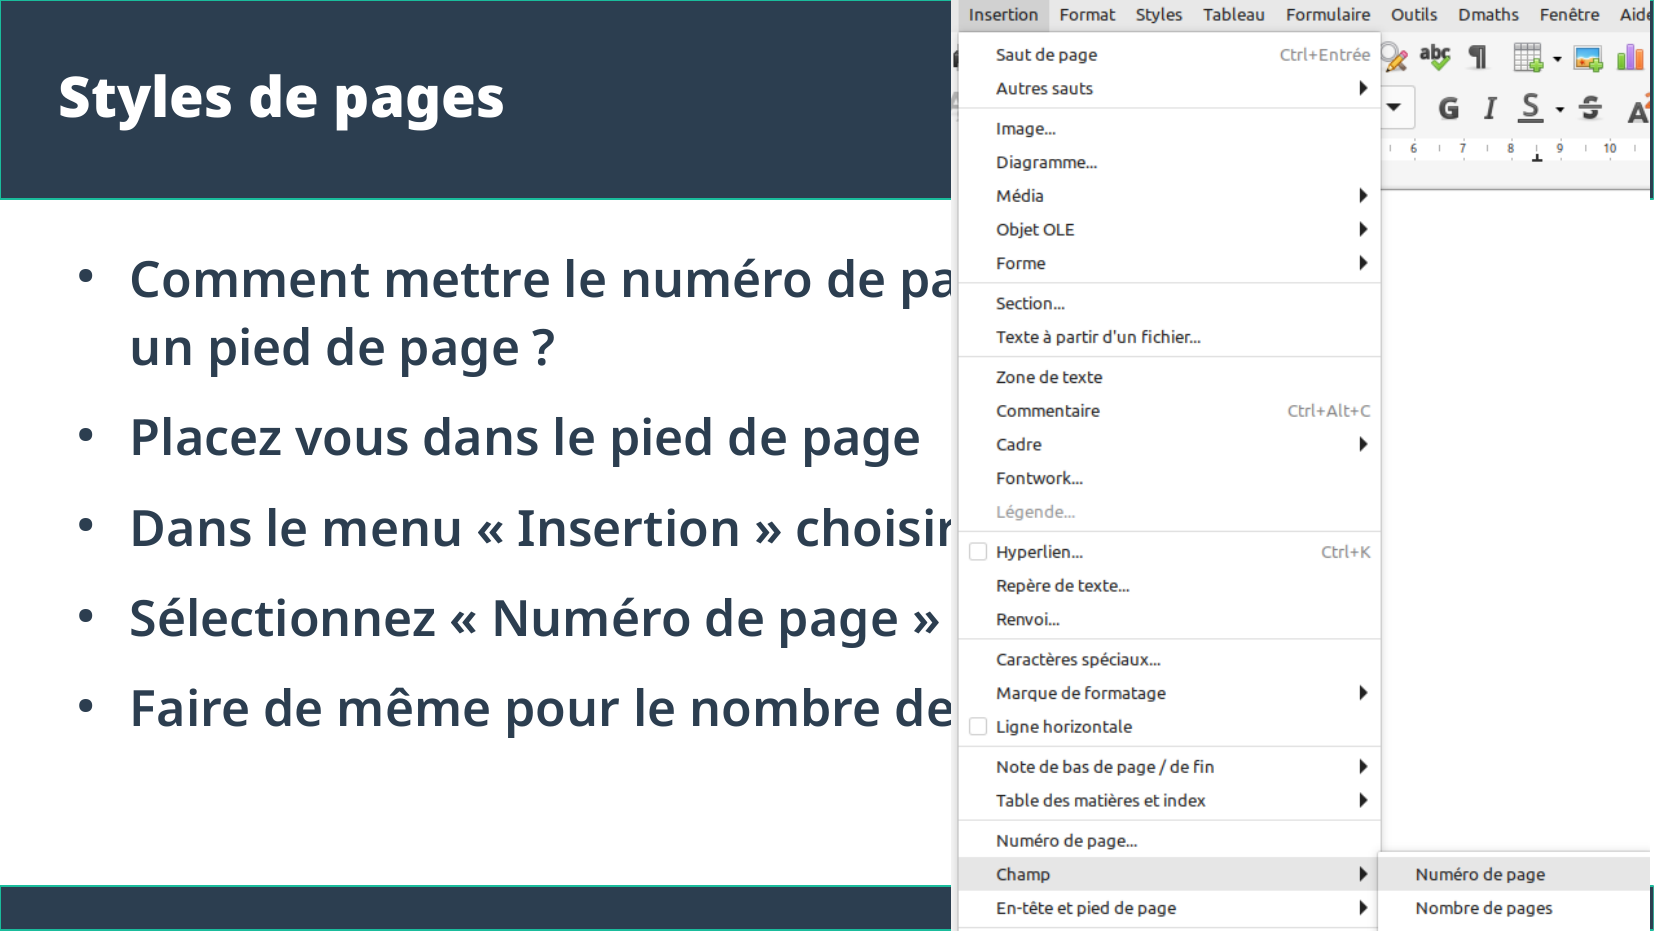

# Styles de pages
Comment mettre le numéro de page/nombre de page dans un pied de page ?
Placez vous dans le pied de page
Dans le menu « Insertion » choisir « Champ »
Sélectionnez « Numéro de page »
Faire de même pour le nombre de pages.
7